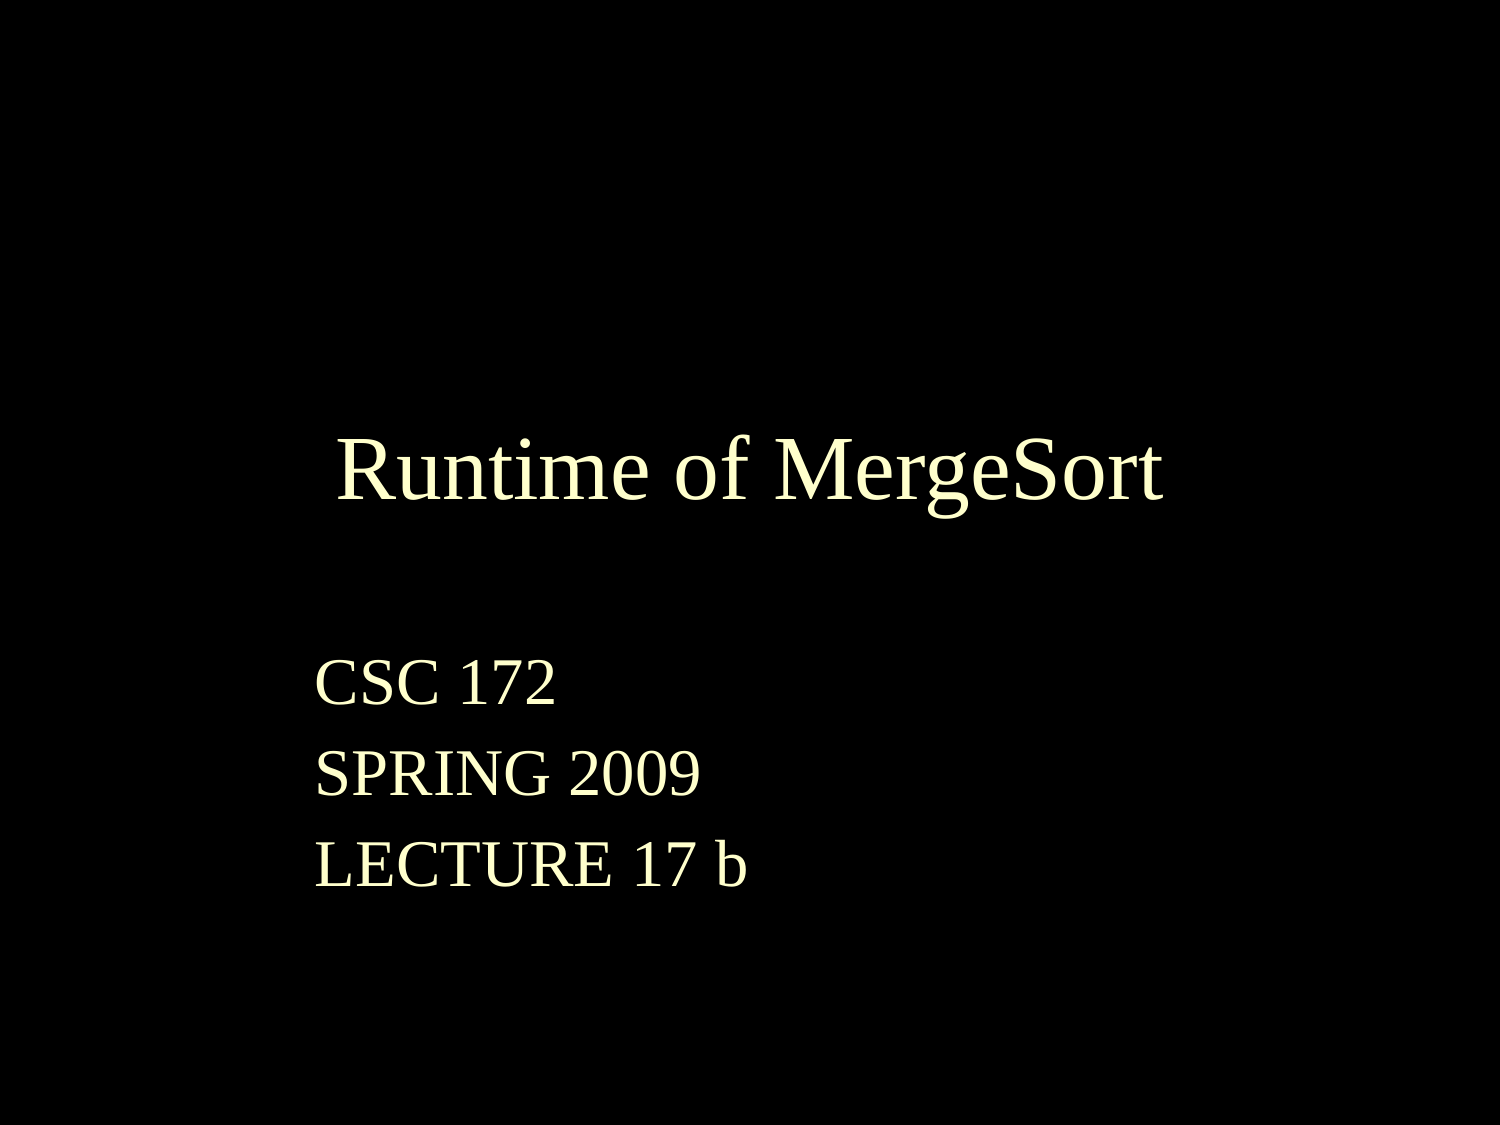

# Runtime of MergeSort
CSC 172
SPRING 2009
LECTURE 17 b